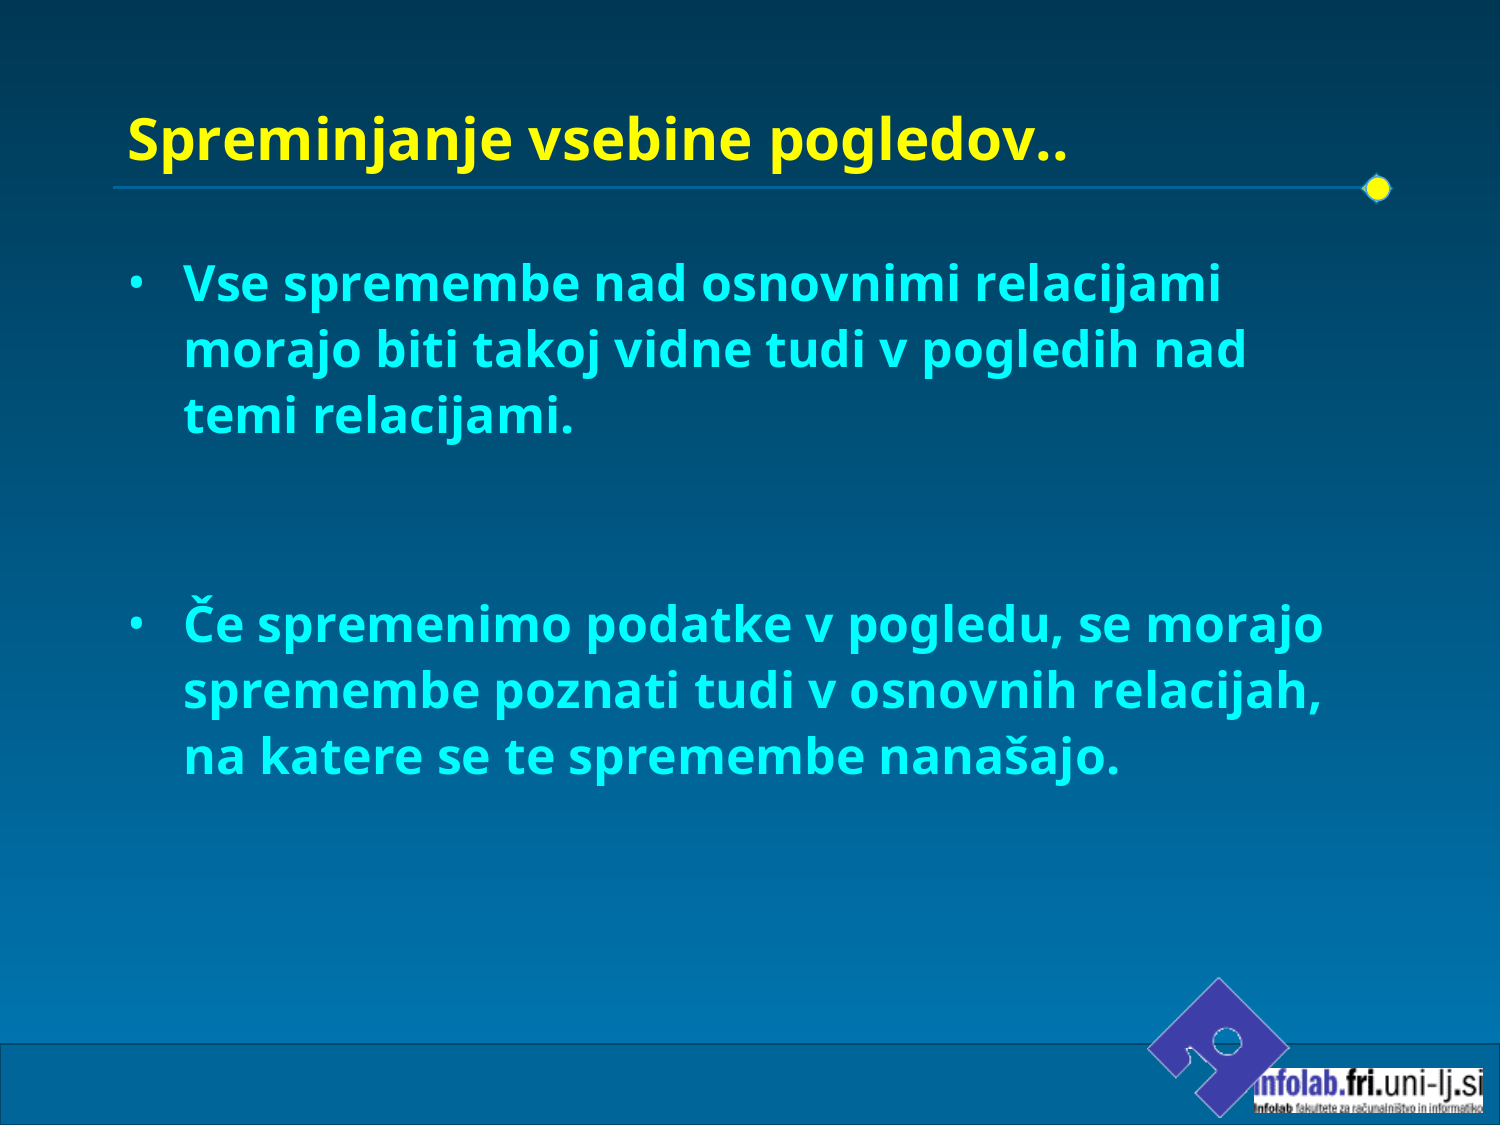

# Spreminjanje vsebine pogledov..
Vse spremembe nad osnovnimi relacijami morajo biti takoj vidne tudi v pogledih nad temi relacijami.
Če spremenimo podatke v pogledu, se morajo spremembe poznati tudi v osnovnih relacijah, na katere se te spremembe nanašajo.